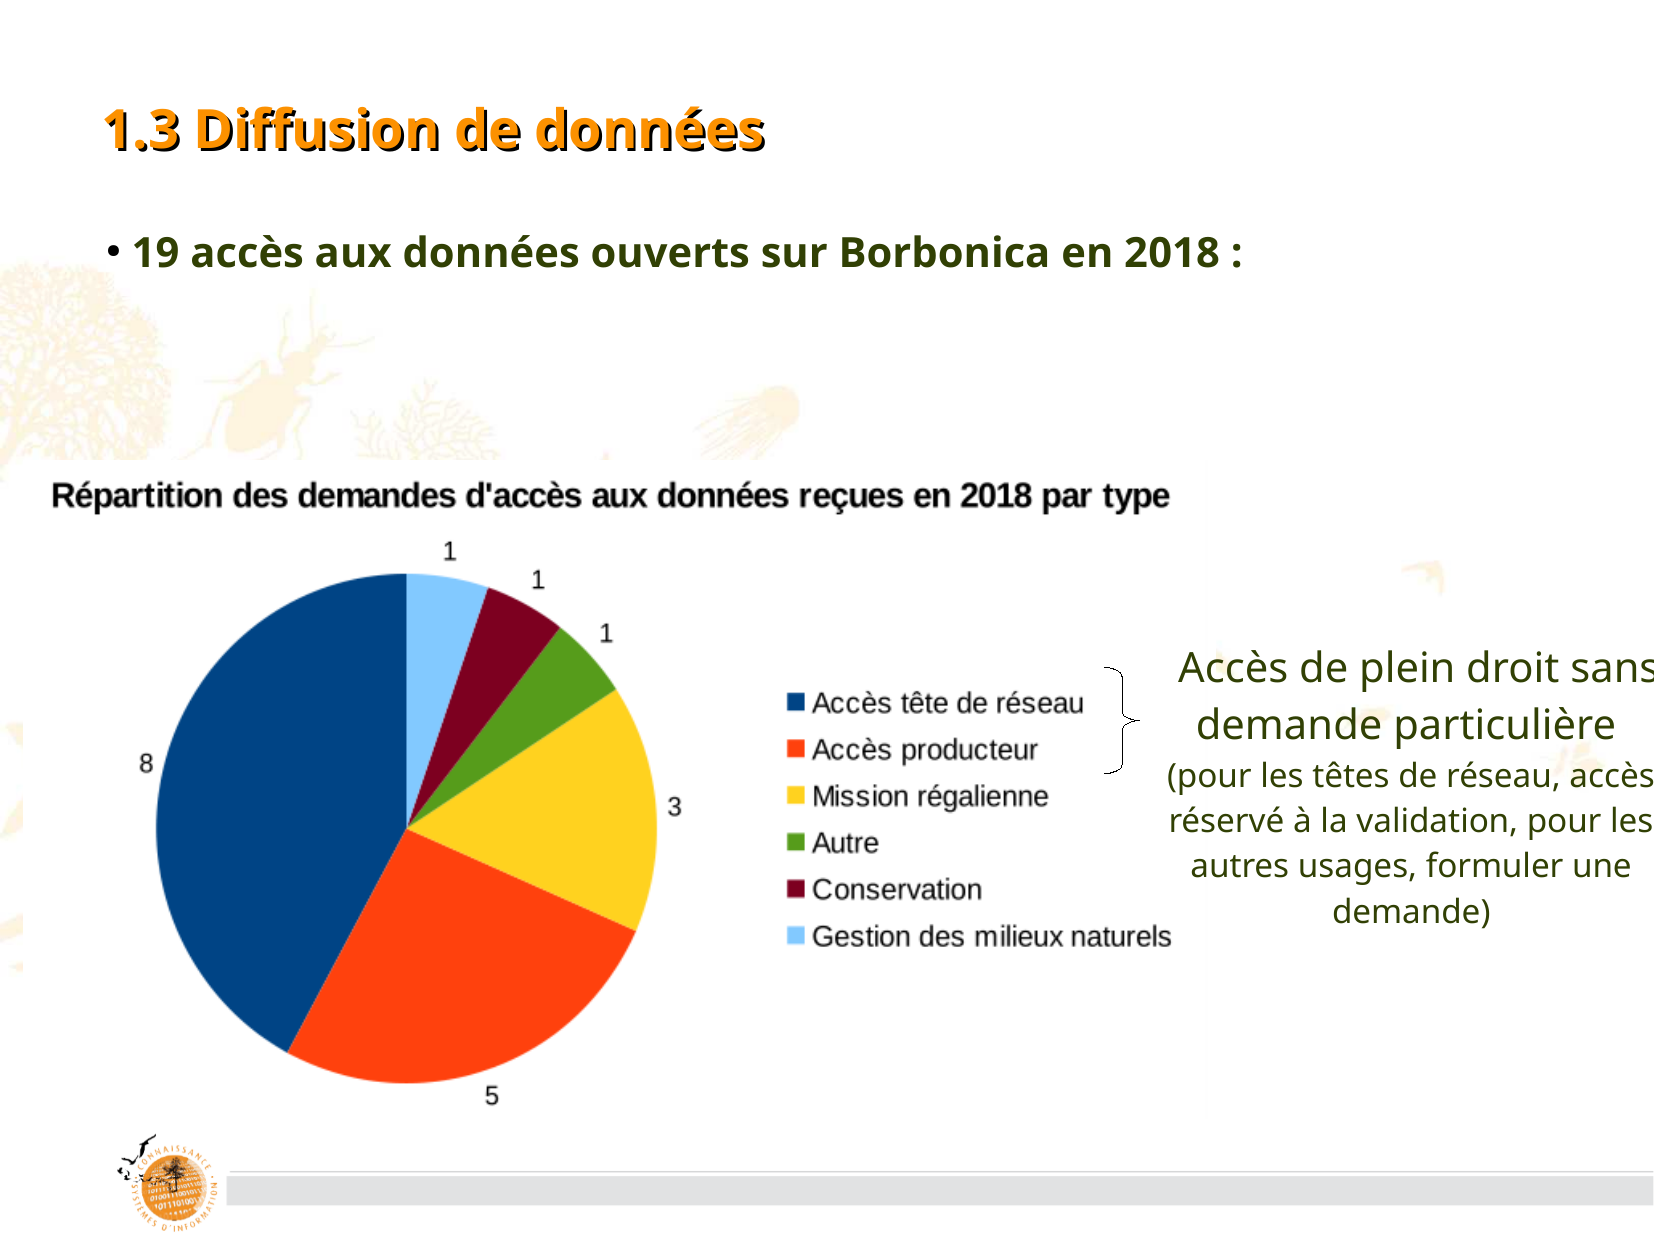

# 1.3 Diffusion de données
 19 accès aux données ouverts sur Borbonica en 2018 :
Accès de plein droit sans demande particulière
(pour les têtes de réseau, accès réservé à la validation, pour les autres usages, formuler une demande)
Cotech SINP - 29/11/2018
9